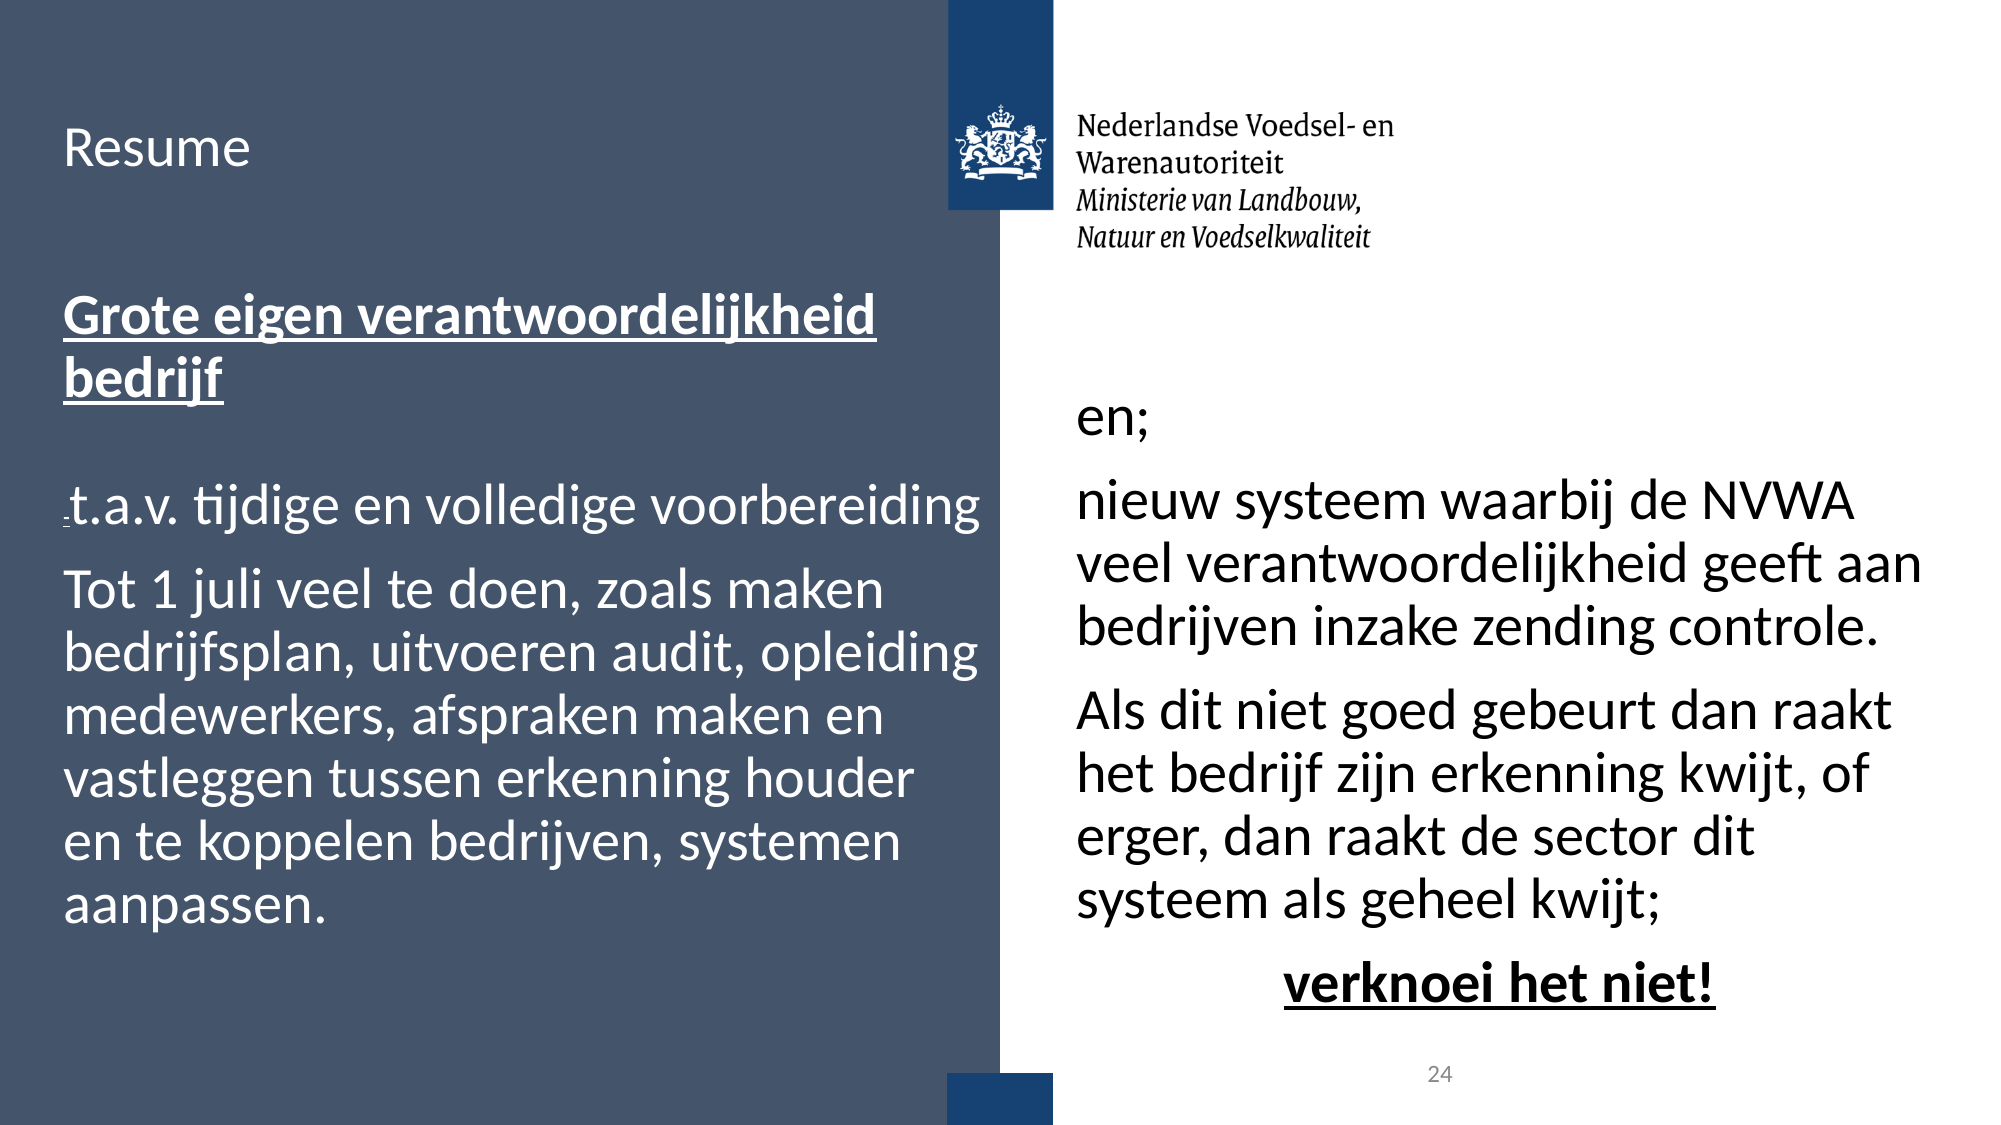

Resume
Grote eigen verantwoordelijkheid bedrijf
-t.a.v. tijdige en volledige voorbereiding
Tot 1 juli veel te doen, zoals maken bedrijfsplan, uitvoeren audit, opleiding medewerkers, afspraken maken en vastleggen tussen erkenning houder en te koppelen bedrijven, systemen aanpassen.
en;
nieuw systeem waarbij de NVWA veel verantwoordelijkheid geeft aan bedrijven inzake zending controle.
Als dit niet goed gebeurt dan raakt het bedrijf zijn erkenning kwijt, of erger, dan raakt de sector dit systeem als geheel kwijt;
verknoei het niet!